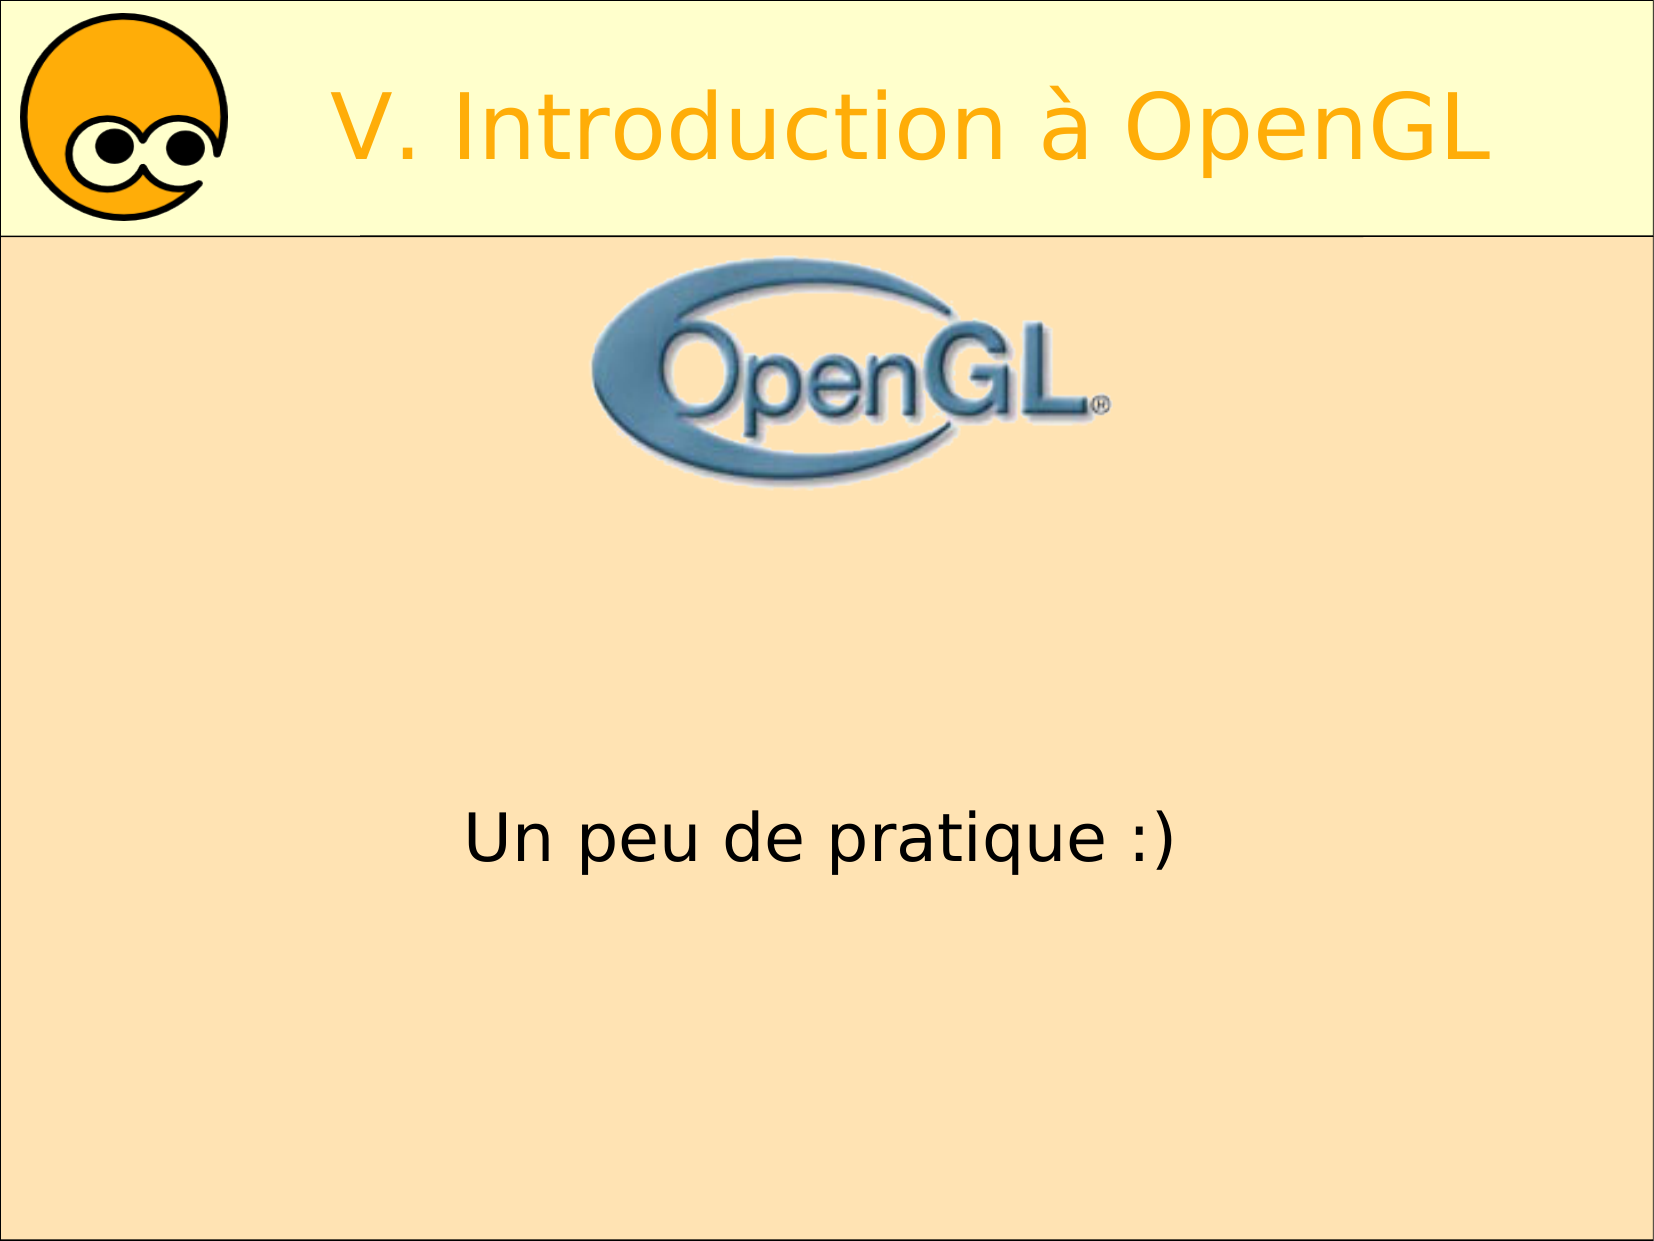

# V. Introduction à OpenGL
Un peu de pratique :)